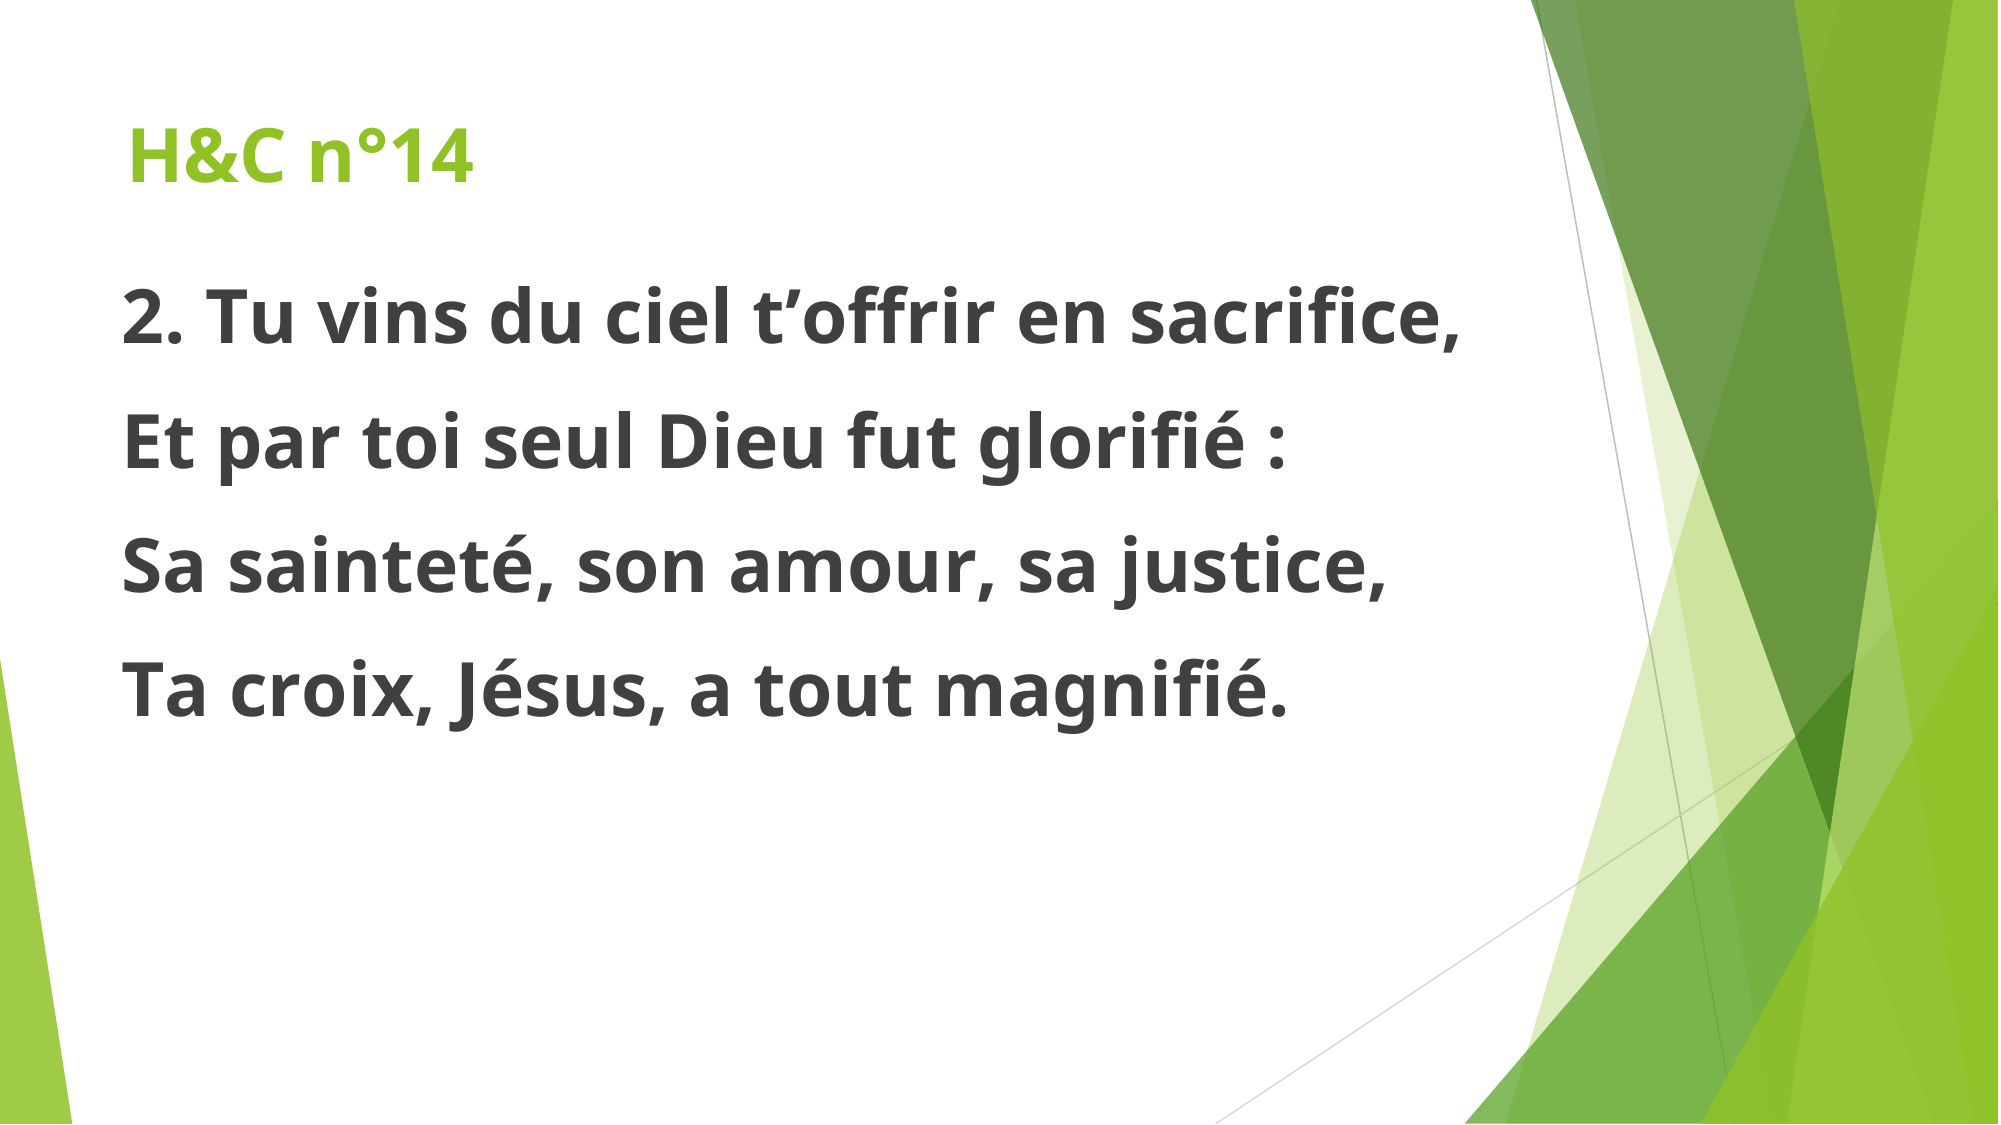

H&C n°14
2. Tu vins du ciel t’offrir en sacrifice,
Et par toi seul Dieu fut glorifié :
Sa sainteté, son amour, sa justice,
Ta croix, Jésus, a tout magnifié.